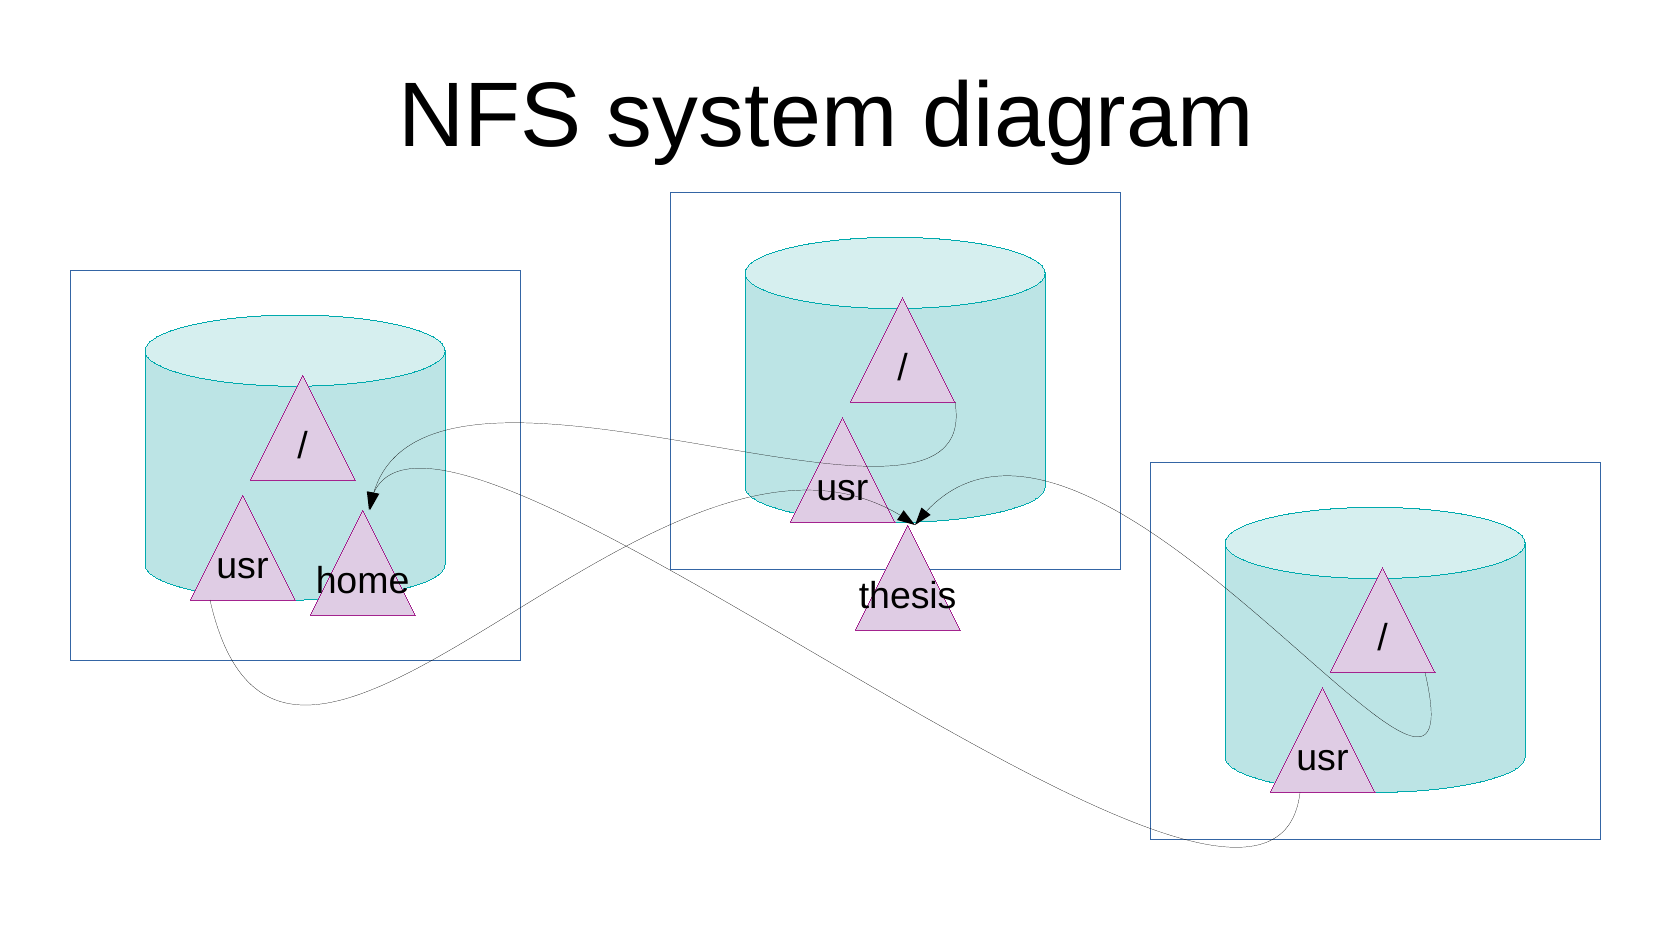

# NFS system diagram
/
usr
/
usr
home
/
usr
thesis